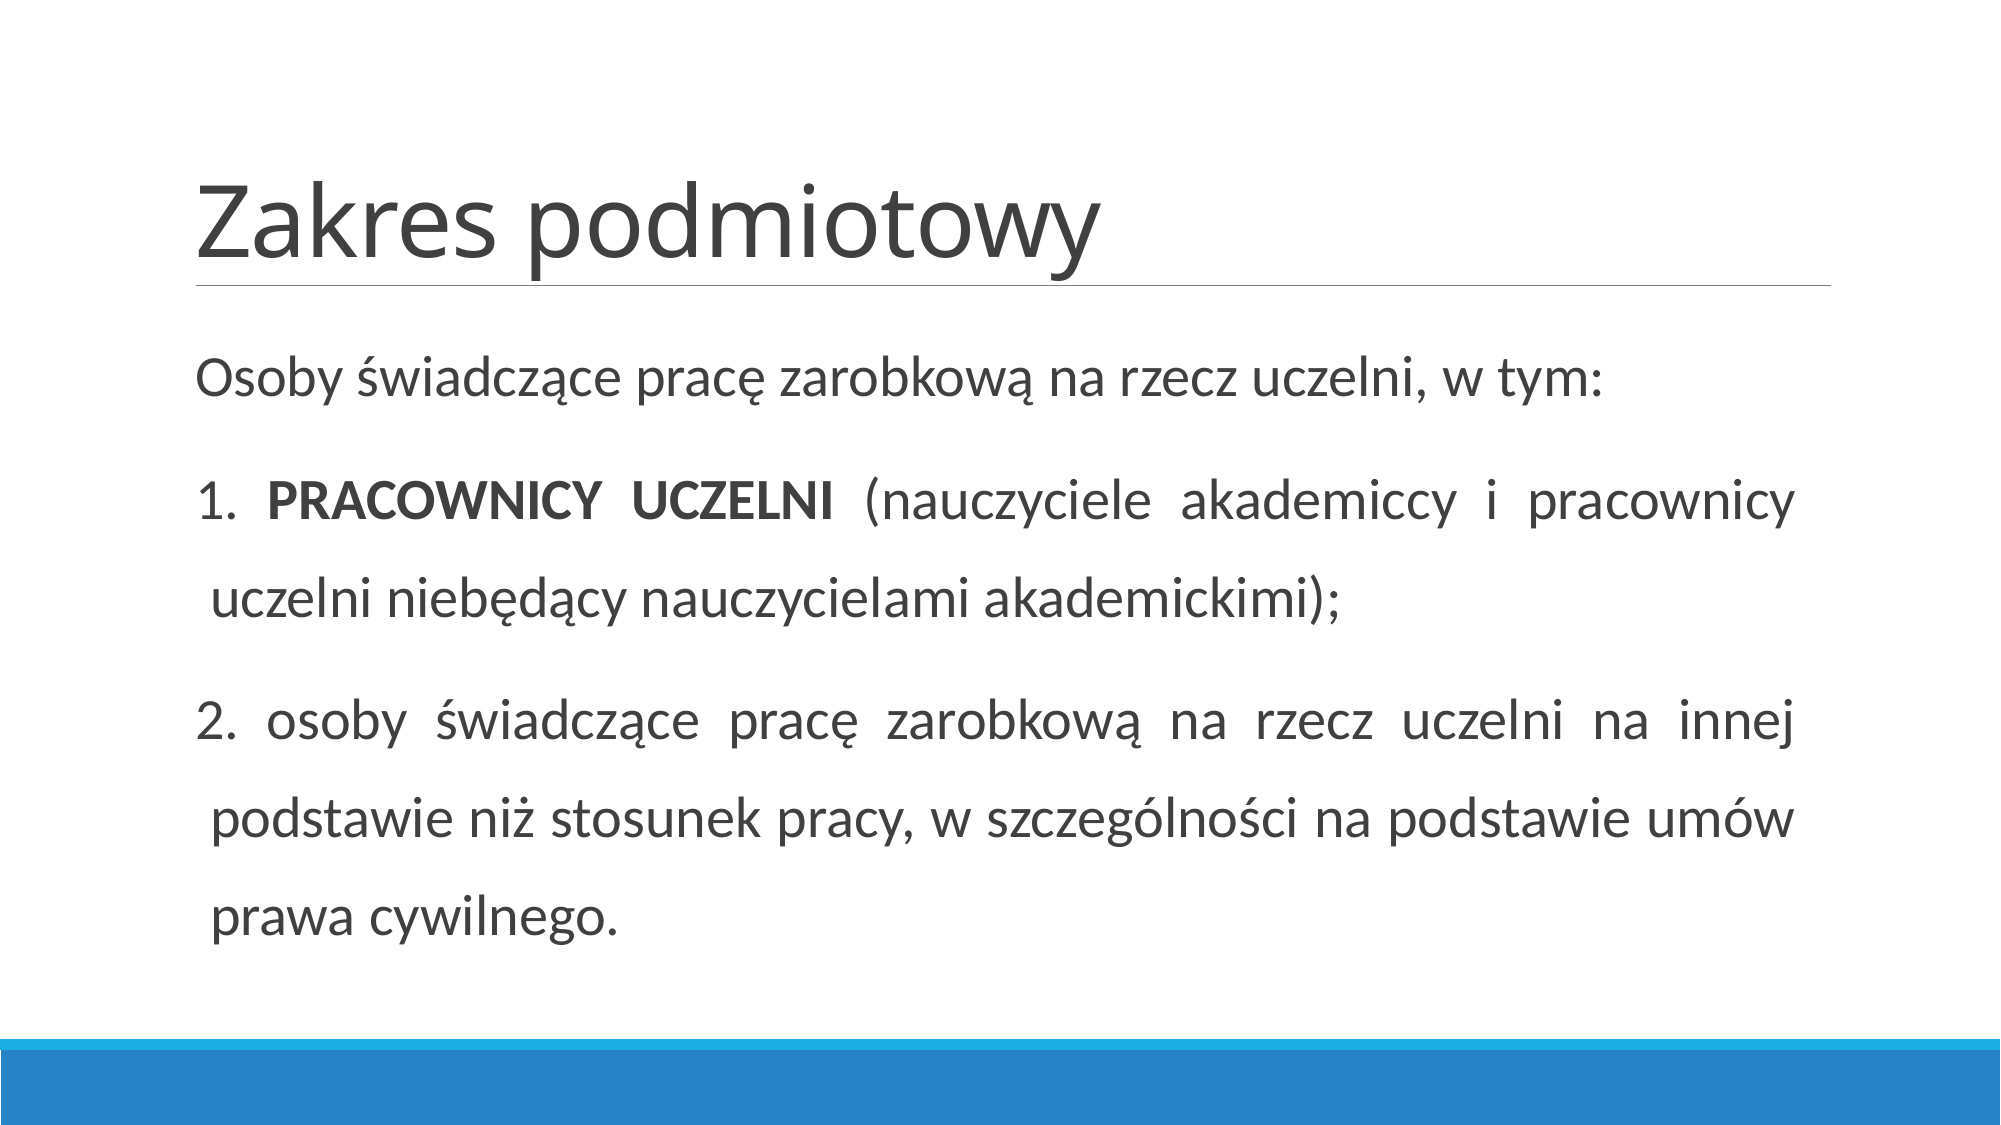

# Zakres podmiotowy
Osoby świadczące pracę zarobkową na rzecz uczelni, w tym:
1. PRACOWNICY UCZELNI (nauczyciele akademiccy i pracownicy uczelni niebędący nauczycielami akademickimi);
2. osoby świadczące pracę zarobkową na rzecz uczelni na innej podstawie niż stosunek pracy, w szczególności na podstawie umów prawa cywilnego.